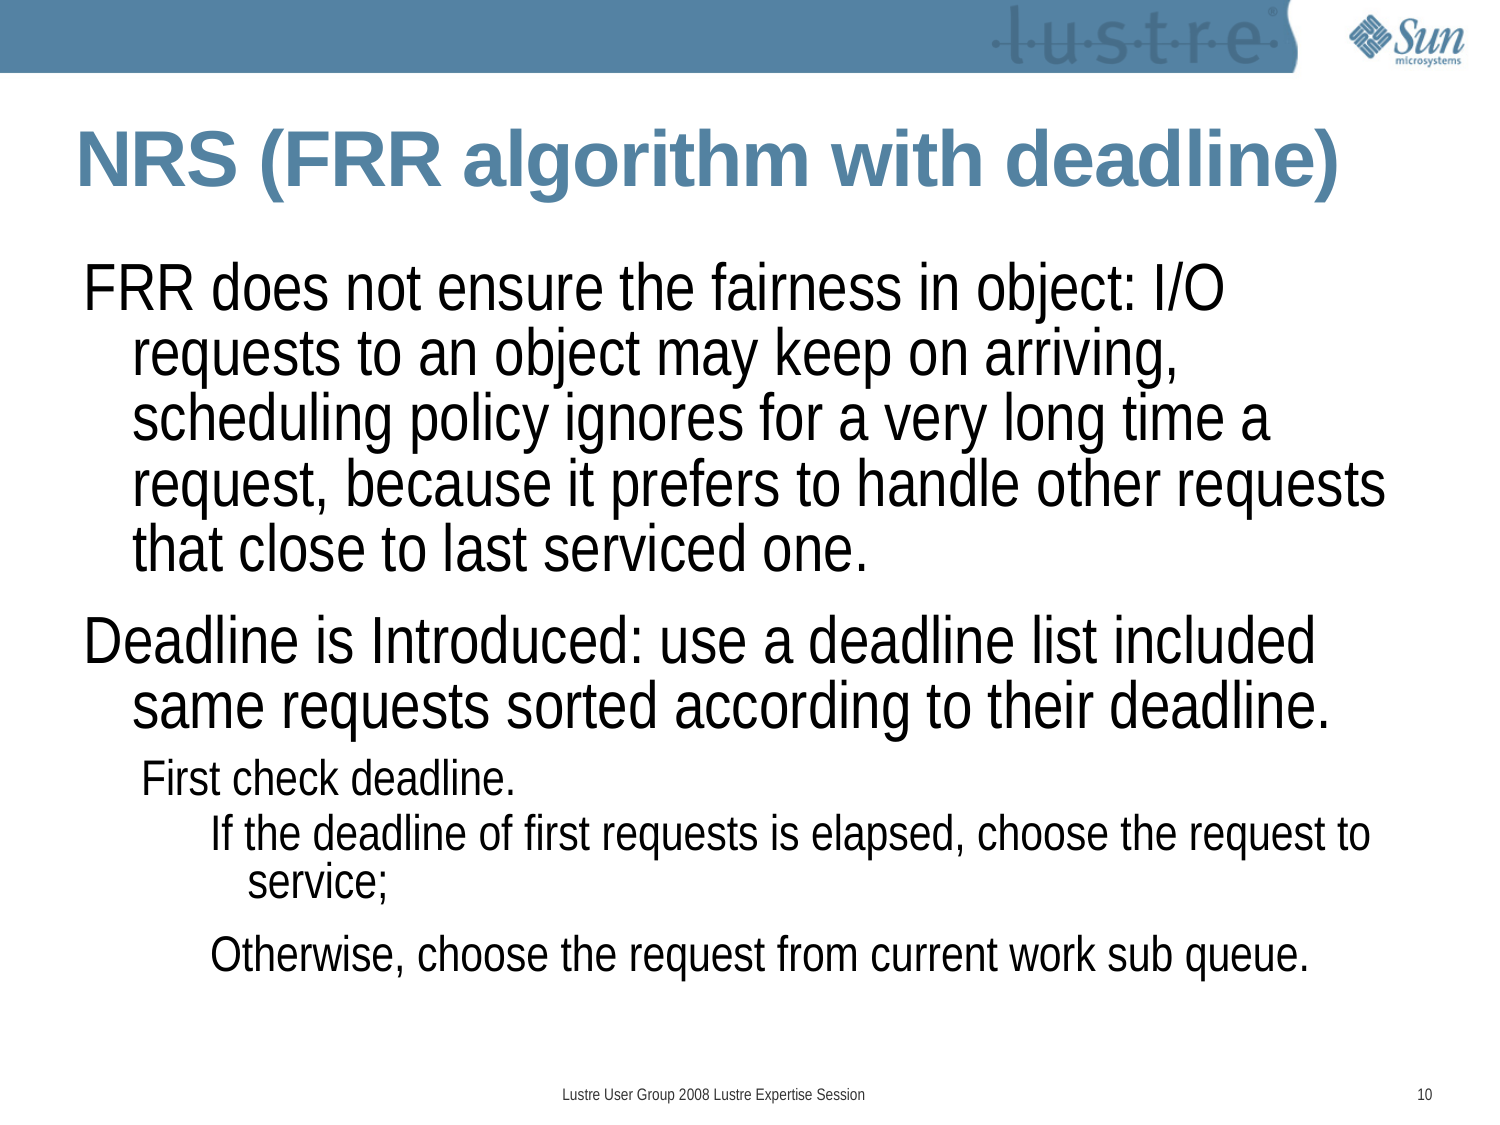

# NRS (FRR algorithm with deadline)
FRR does not ensure the fairness in object: I/O requests to an object may keep on arriving, scheduling policy ignores for a very long time a request, because it prefers to handle other requests that close to last serviced one.
Deadline is Introduced: use a deadline list included same requests sorted according to their deadline.
First check deadline.
If the deadline of first requests is elapsed, choose the request to service;
Otherwise, choose the request from current work sub queue.